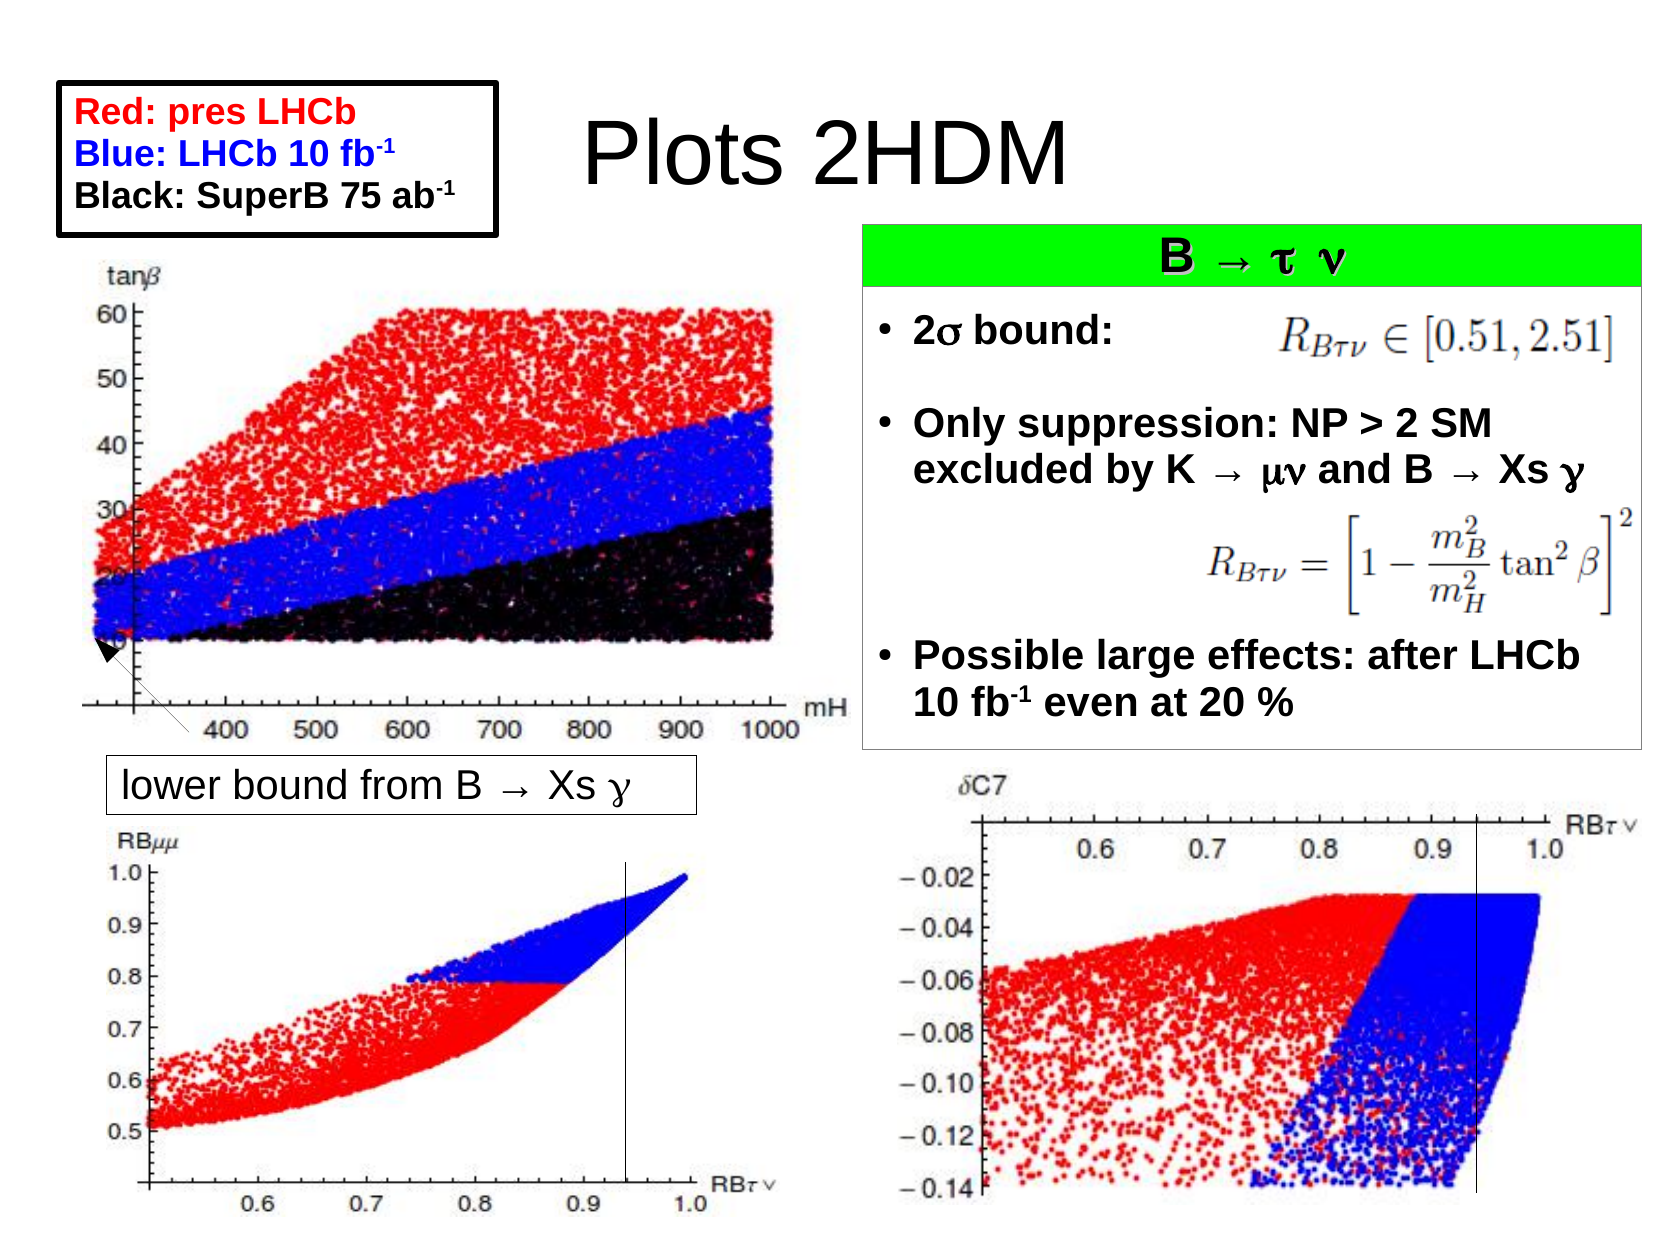

# Plots 2HDM
Red: pres LHCb
Blue: LHCb 10 fb-1
Black: SuperB 75 ab-1
B → t n
2s bound:
Only suppression: NP > 2 SM excluded by K → mn and B → Xs g
Possible large effects: after LHCb 10 fb-1 even at 20 %
lower bound from B → Xs g